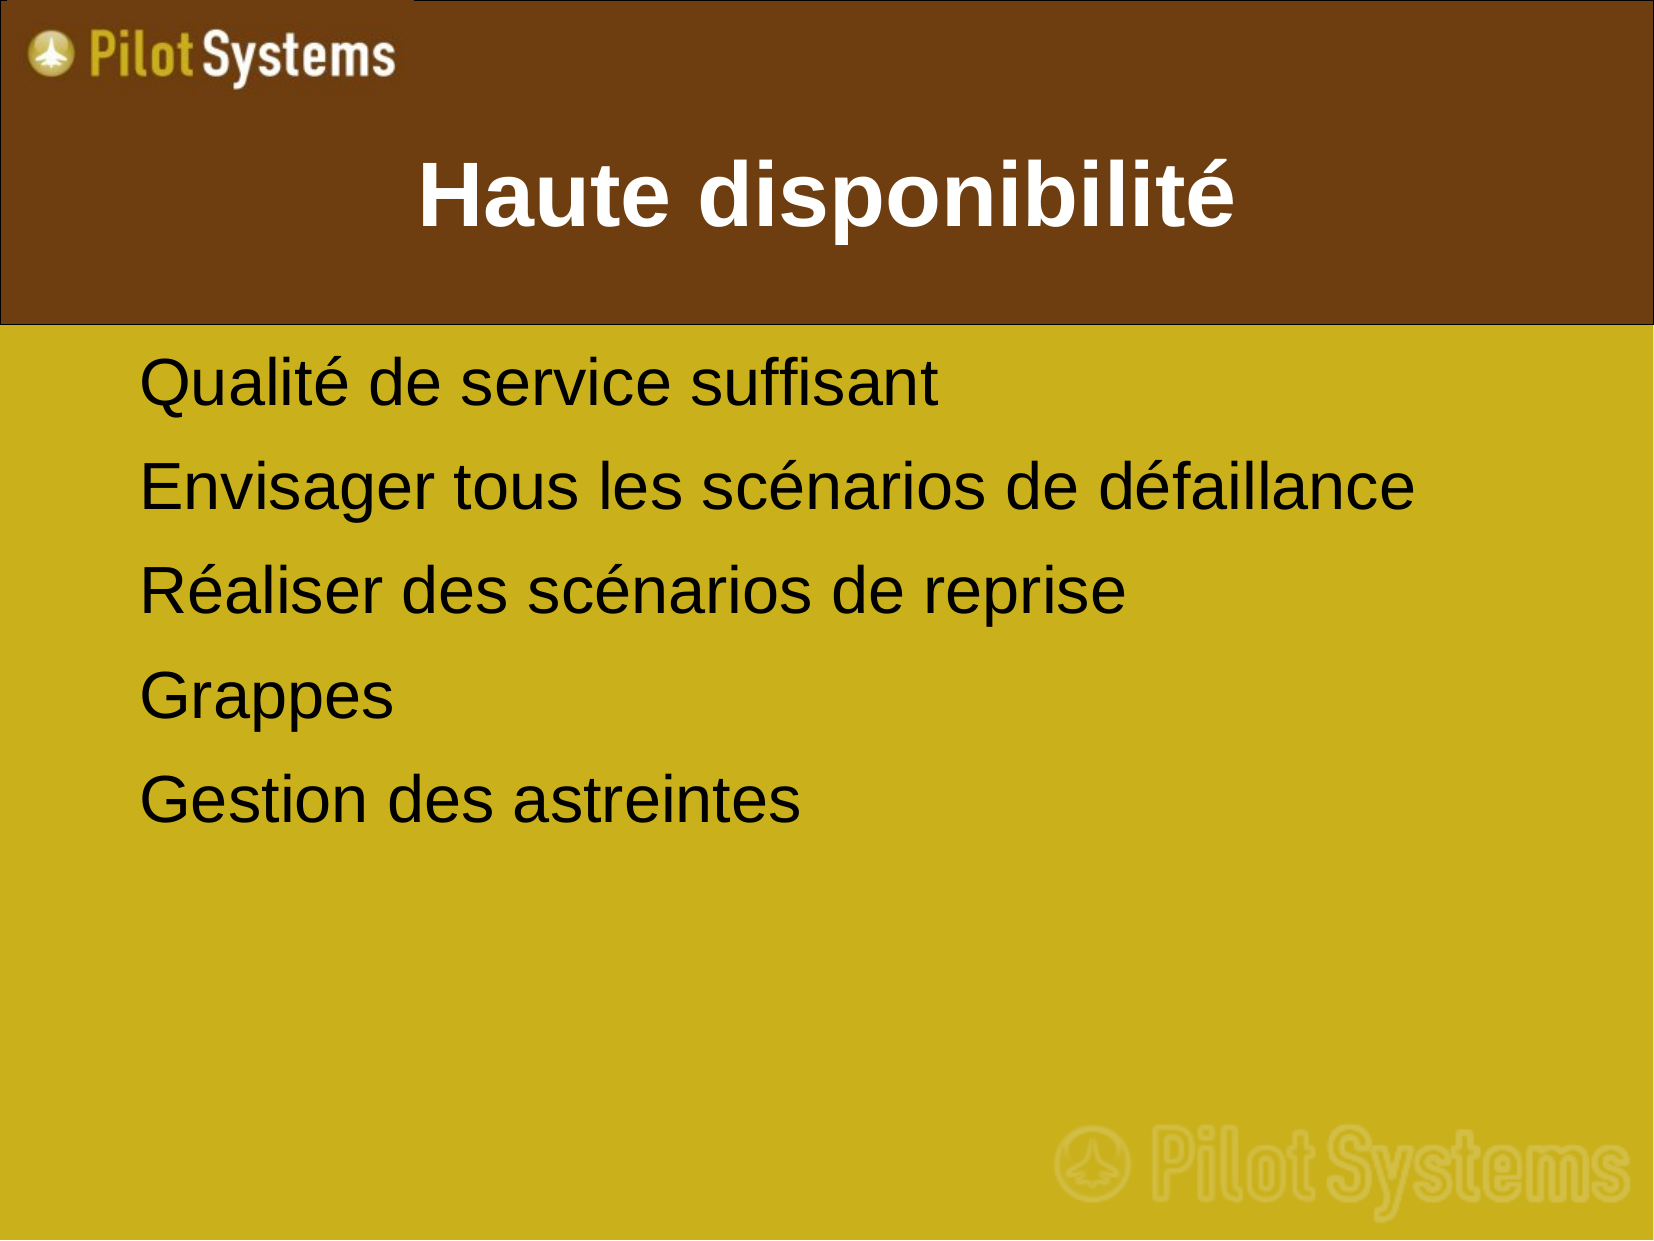

# Haute disponibilité
Qualité de service suffisant
Envisager tous les scénarios de défaillance
Réaliser des scénarios de reprise
Grappes
Gestion des astreintes